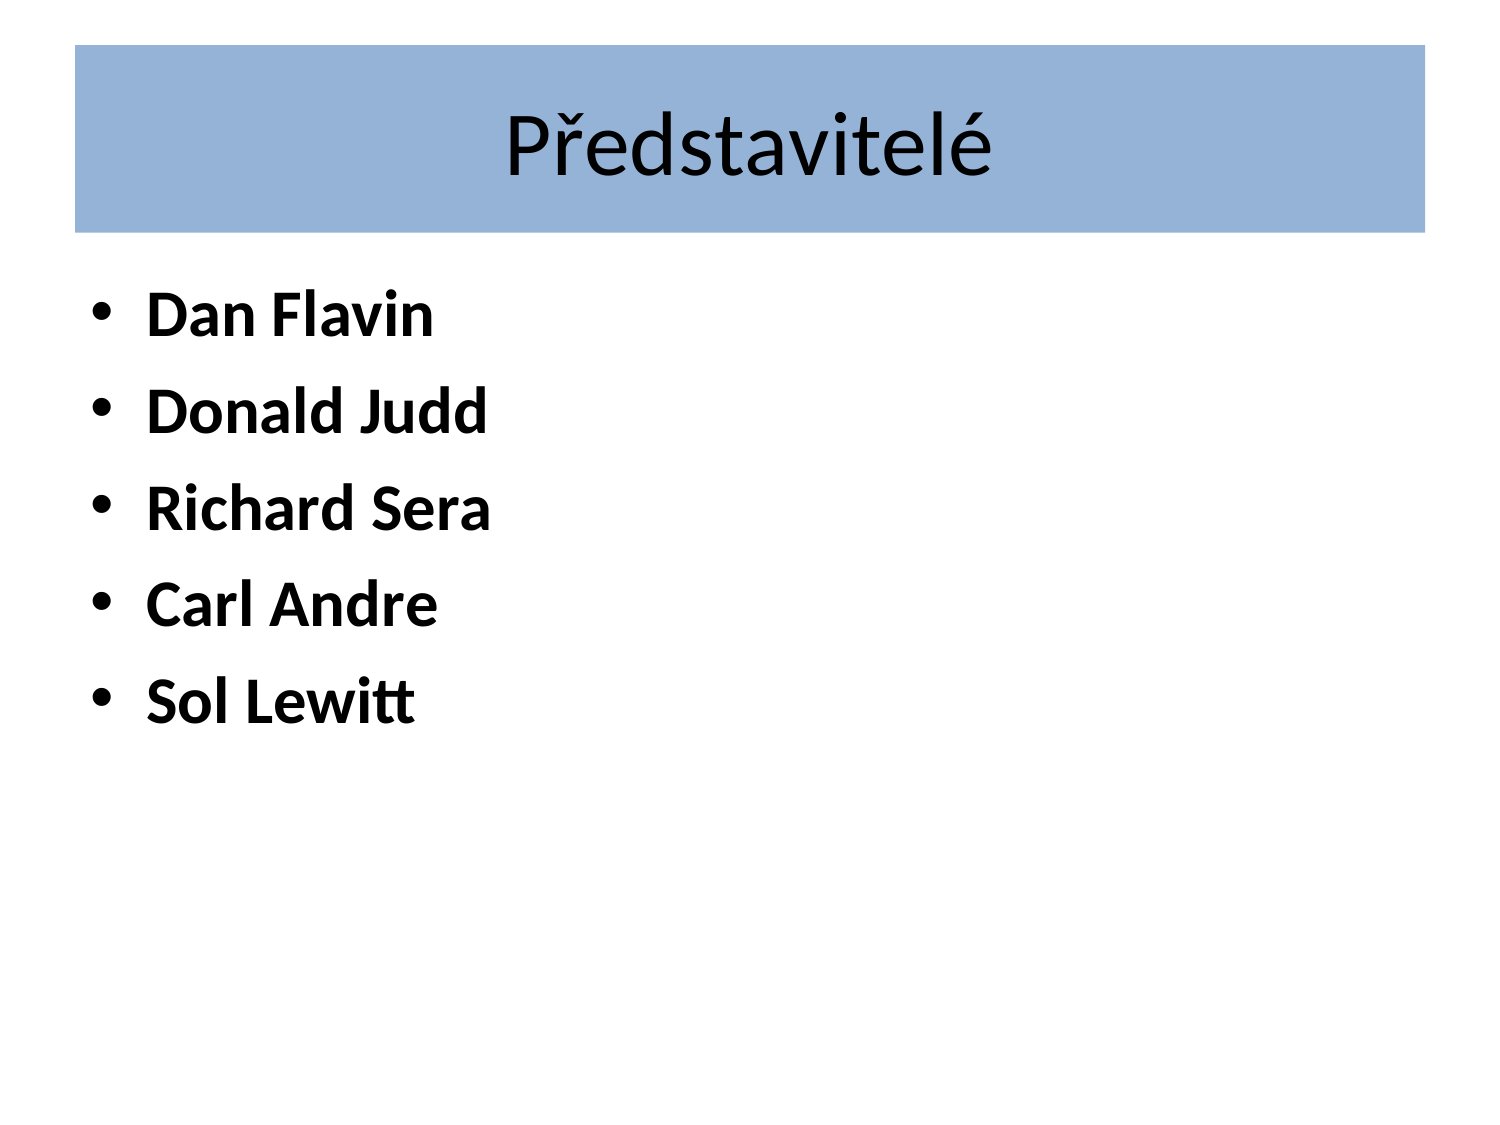

# Představitelé
Dan Flavin
Donald Judd
Richard Sera
Carl Andre
Sol Lewitt